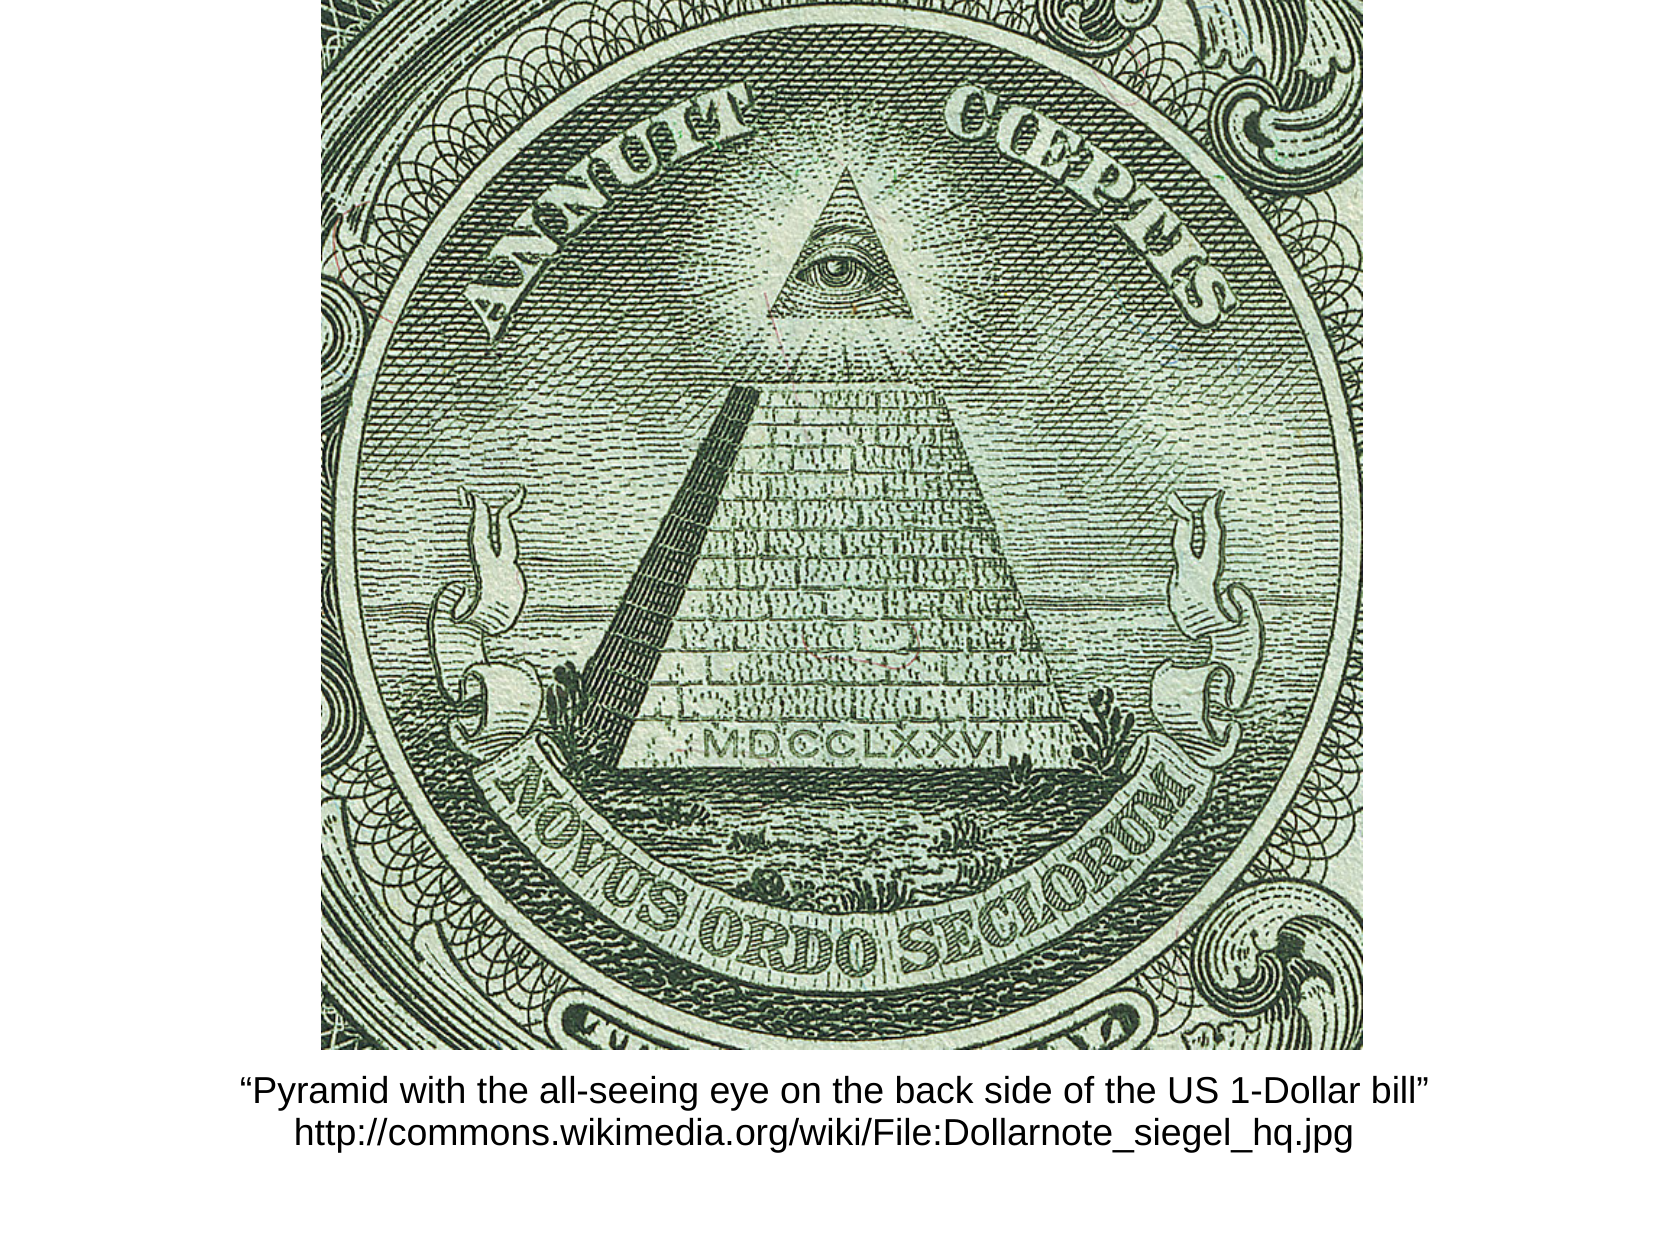

“Pyramid with the all-seeing eye on the back side of the US 1-Dollar bill”
http://commons.wikimedia.org/wiki/File:Dollarnote_siegel_hq.jpg